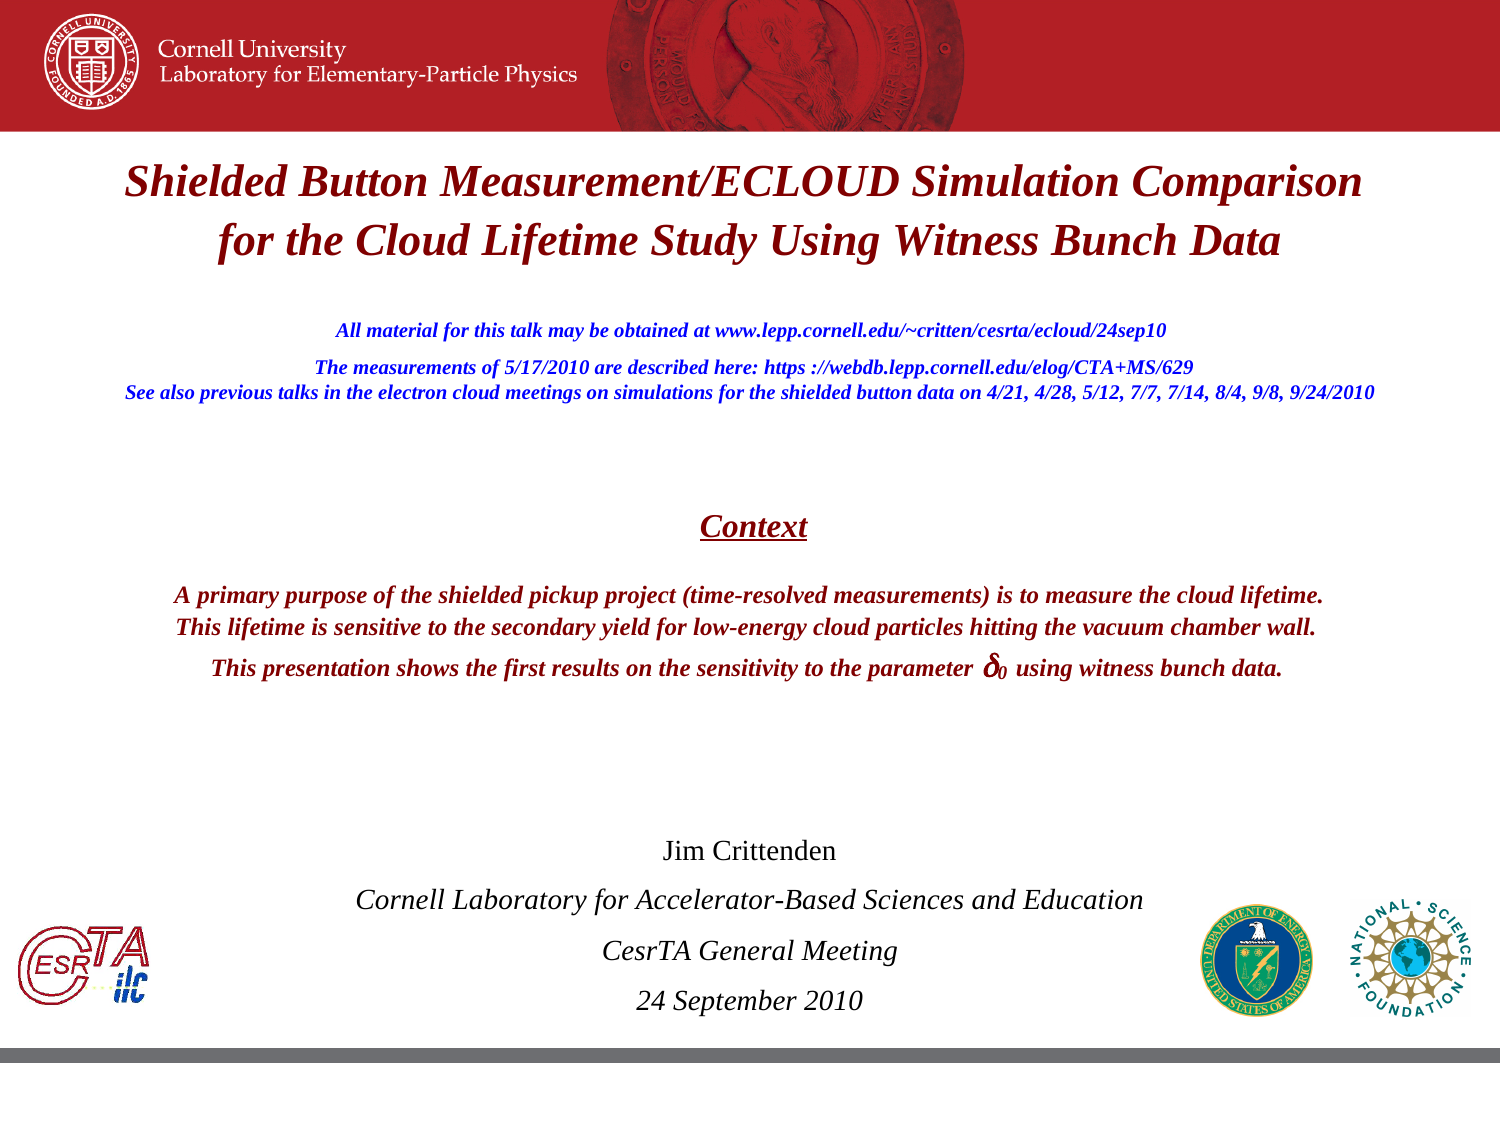

Shielded Button Measurement/ECLOUD Simulation Comparison
for the Cloud Lifetime Study Using Witness Bunch Data
 All material for this talk may be obtained at www.lepp.cornell.edu/~critten/cesrta/ecloud/24sep10
 The measurements of 5/17/2010 are described here: https ://webdb.lepp.cornell.edu/elog/CTA+MS/629
See also previous talks in the electron cloud meetings on simulations for the shielded button data on 4/21, 4/28, 5/12, 7/7, 7/14, 8/4, 9/8, 9/24/2010
 Context
A primary purpose of the shielded pickup project (time-resolved measurements) is to measure the cloud lifetime.
This lifetime is sensitive to the secondary yield for low-energy cloud particles hitting the vacuum chamber wall.
This presentation shows the first results on the sensitivity to the parameter d0 using witness bunch data.
# Jim Crittenden
Cornell Laboratory for Accelerator-Based Sciences and Education
CesrTA General Meeting
24 September 2010